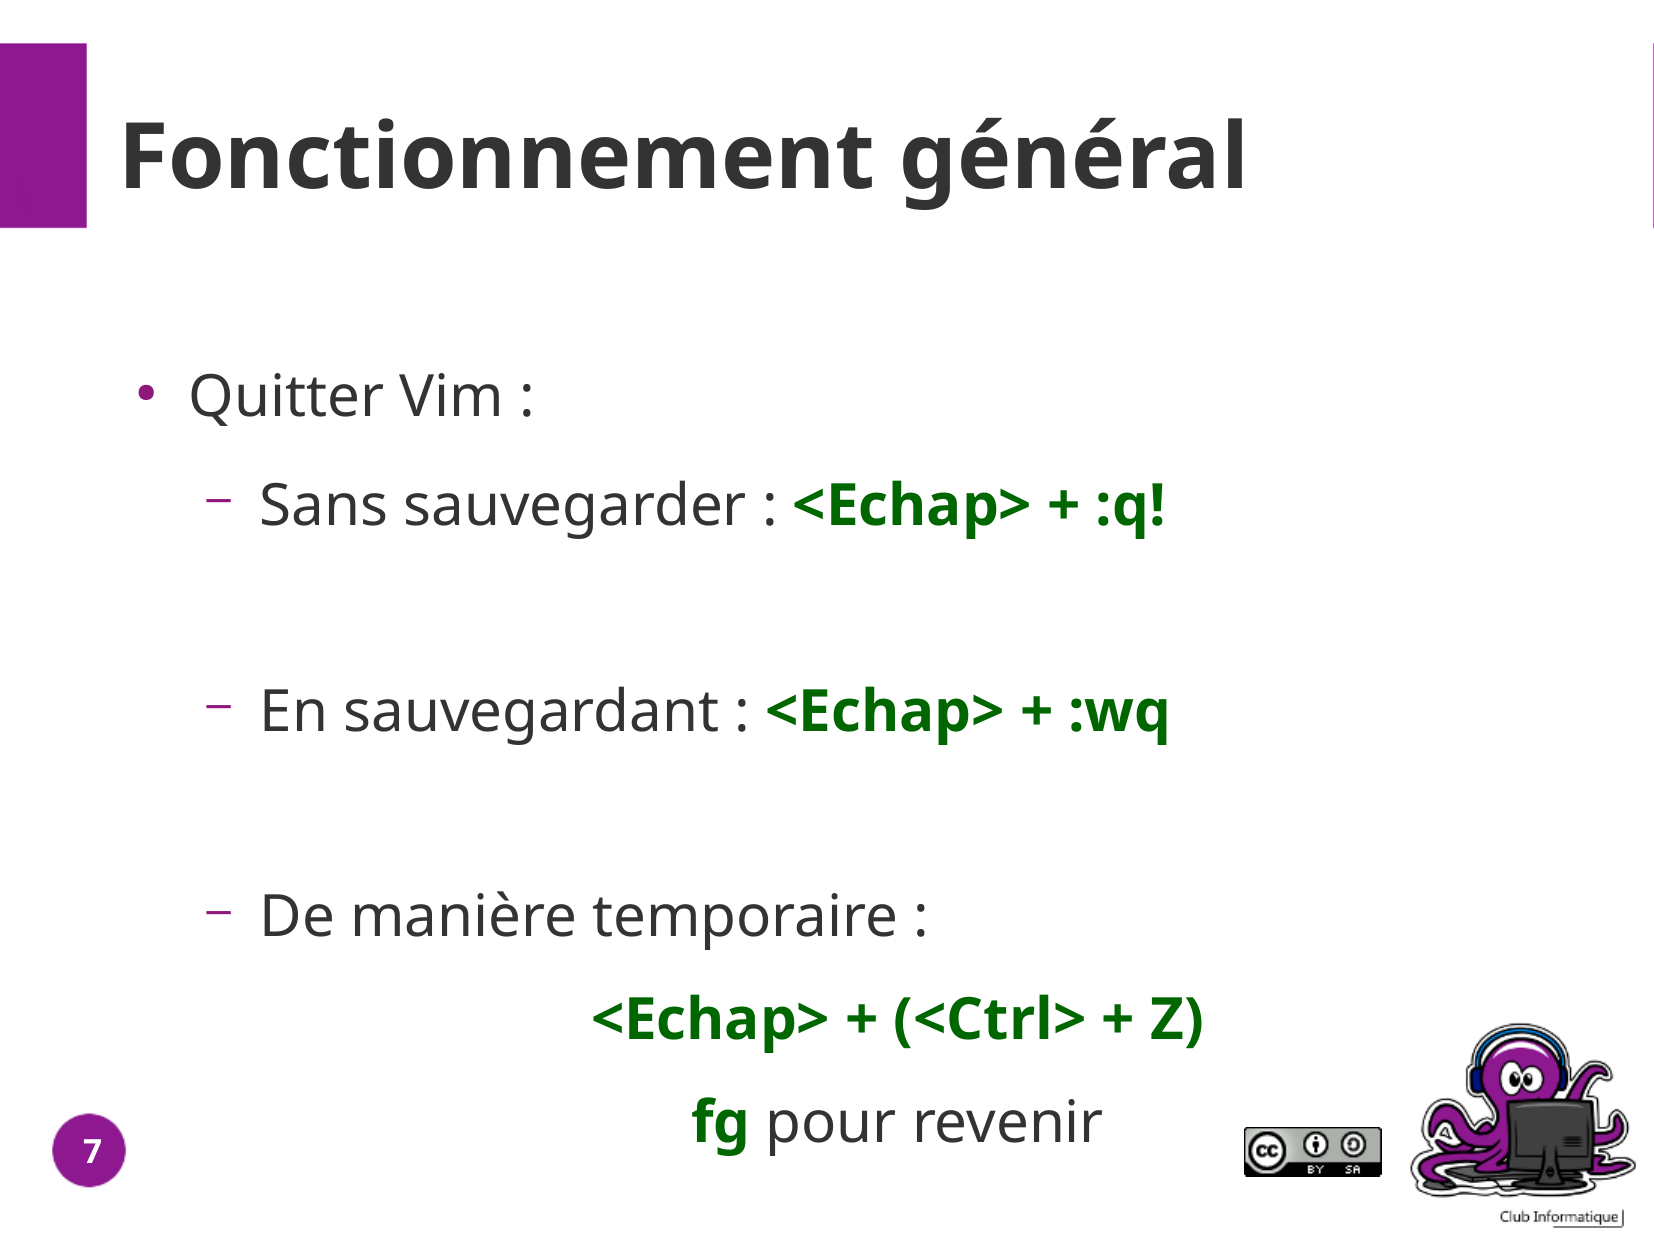

# Fonctionnement général
Quitter Vim :
Sans sauvegarder : <Echap> + :q!
En sauvegardant : <Echap> + :wq
De manière temporaire :
<Echap> + (<Ctrl> + Z)
fg pour revenir
7